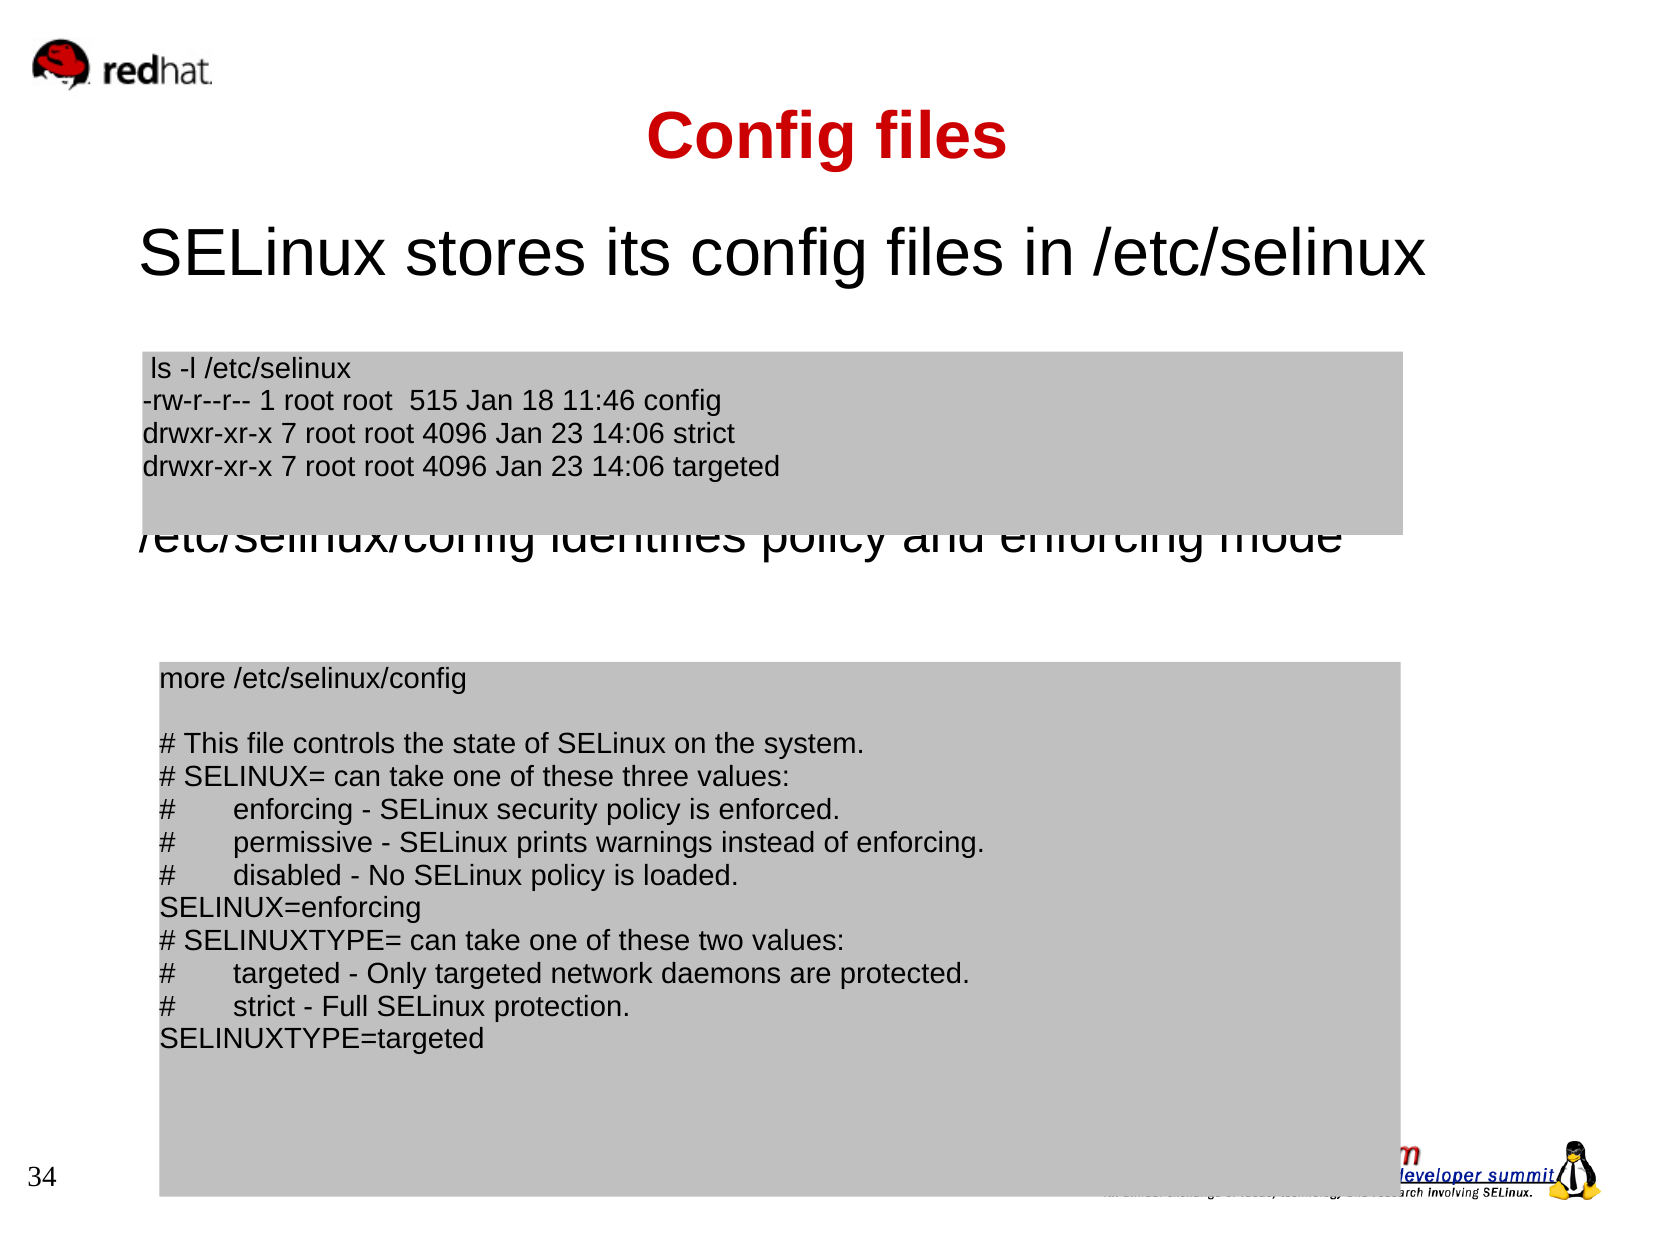

# Config files
SELinux stores its config files in /etc/selinux
/etc/selinux/config identifies policy and enforcing mode
 ls -l /etc/selinux
-rw-r--r-- 1 root root 515 Jan 18 11:46 config
drwxr-xr-x 7 root root 4096 Jan 23 14:06 strict
drwxr-xr-x 7 root root 4096 Jan 23 14:06 targeted
more /etc/selinux/config
# This file controls the state of SELinux on the system.
# SELINUX= can take one of these three values:
# enforcing - SELinux security policy is enforced.
# permissive - SELinux prints warnings instead of enforcing.
# disabled - No SELinux policy is loaded.
SELINUX=enforcing
# SELINUXTYPE= can take one of these two values:
# targeted - Only targeted network daemons are protected.
# strict - Full SELinux protection.
SELINUXTYPE=targeted